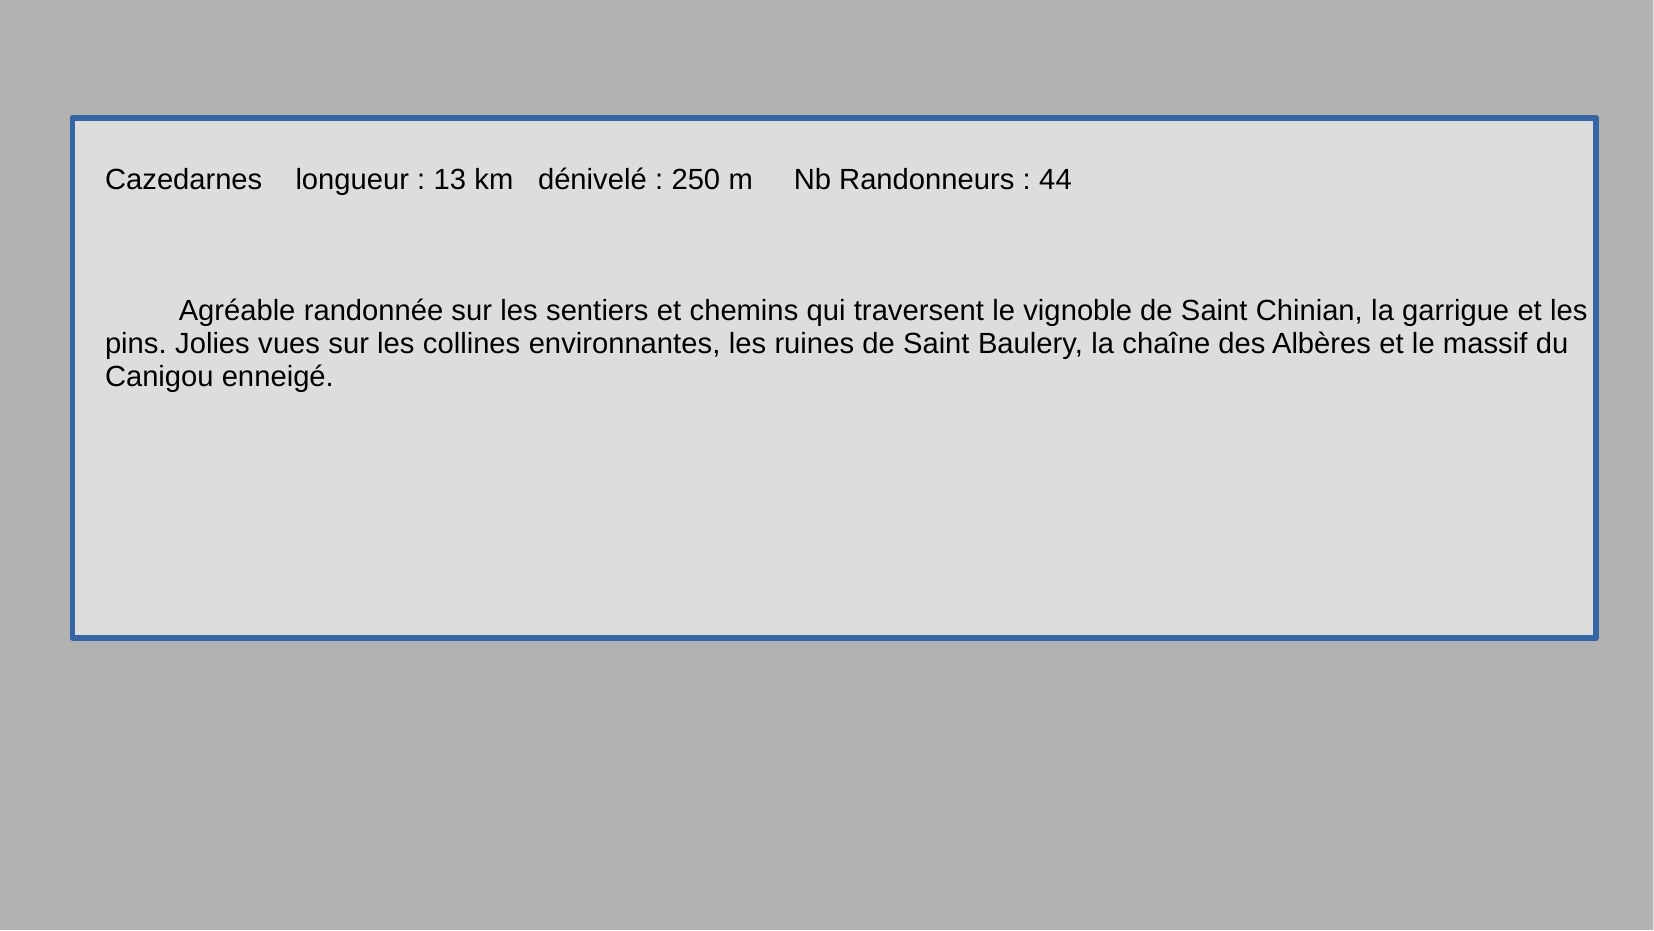

Cazedarnes  longueur : 13 km dénivelé : 250 m Nb Randonneurs : 44
	Agréable randonnée sur les sentiers et chemins qui traversent le vignoble de Saint Chinian, la garrigue et les pins. Jolies vues sur les collines environnantes, les ruines de Saint Baulery, la chaîne des Albères et le massif du Canigou enneigé.